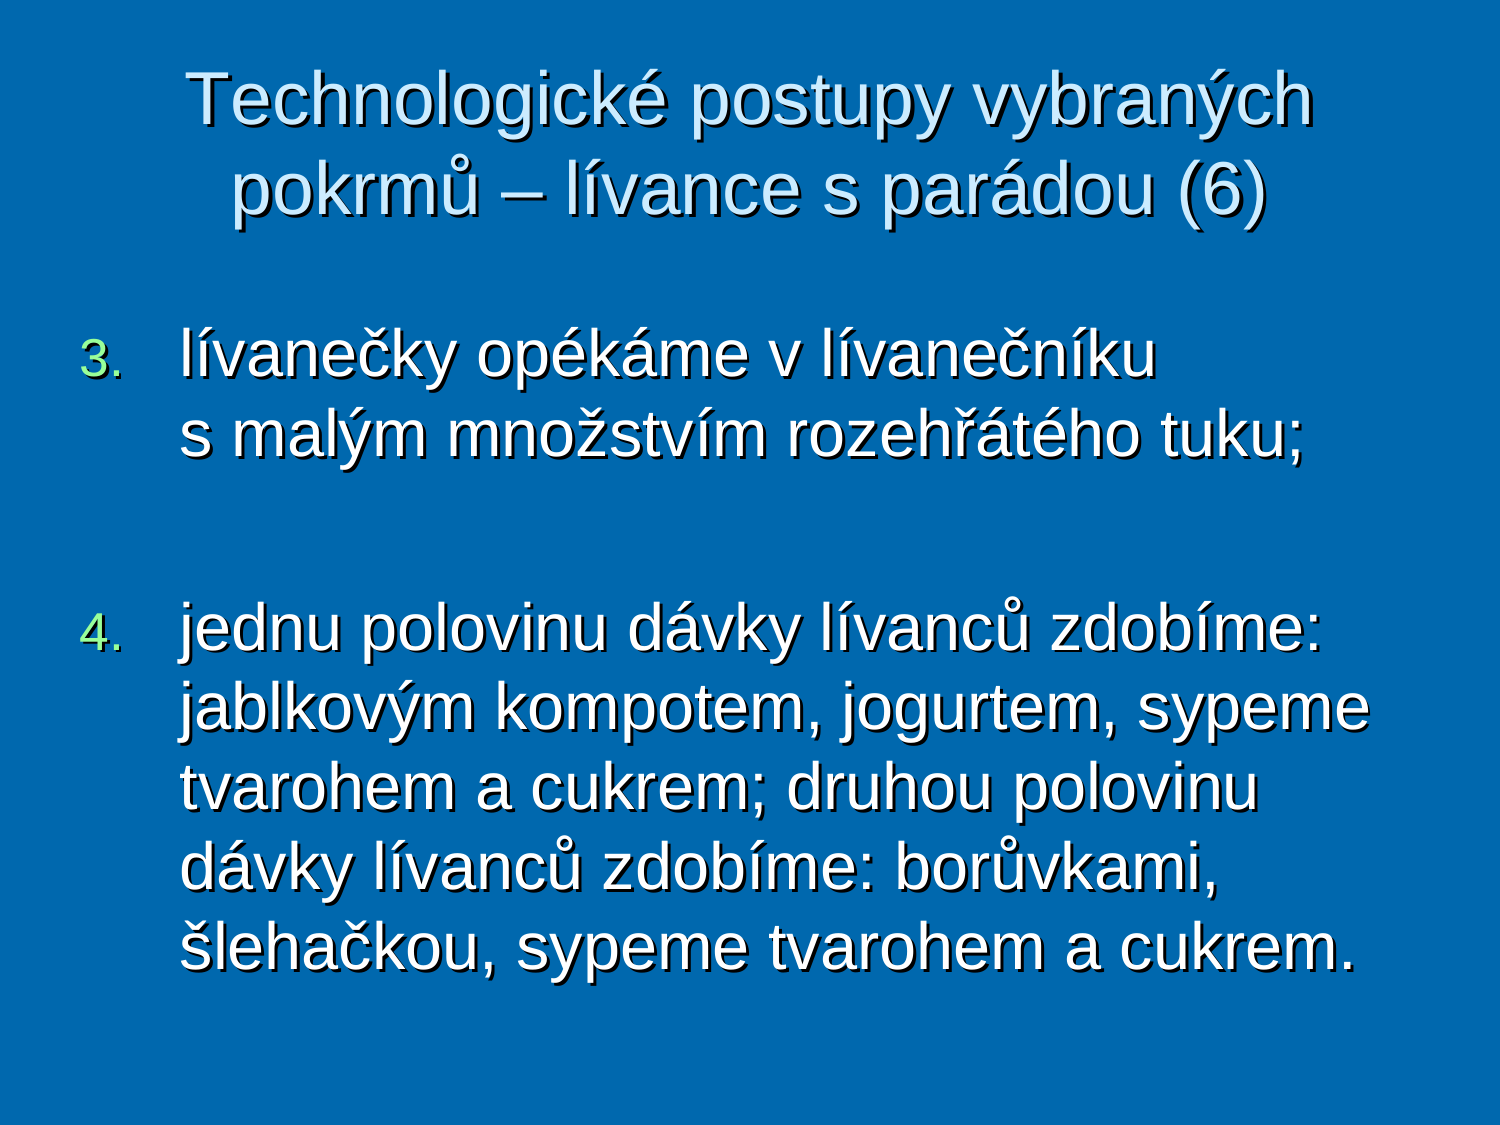

# Technologické postupy vybraných pokrmů – lívance s parádou (6)
lívanečky opékáme v lívanečníku
s malým množstvím rozehřátého tuku;
jednu polovinu dávky lívanců zdobíme: jablkovým kompotem, jogurtem, sypeme tvarohem a cukrem; druhou polovinu dávky lívanců zdobíme: borůvkami, šlehačkou, sypeme tvarohem a cukrem.